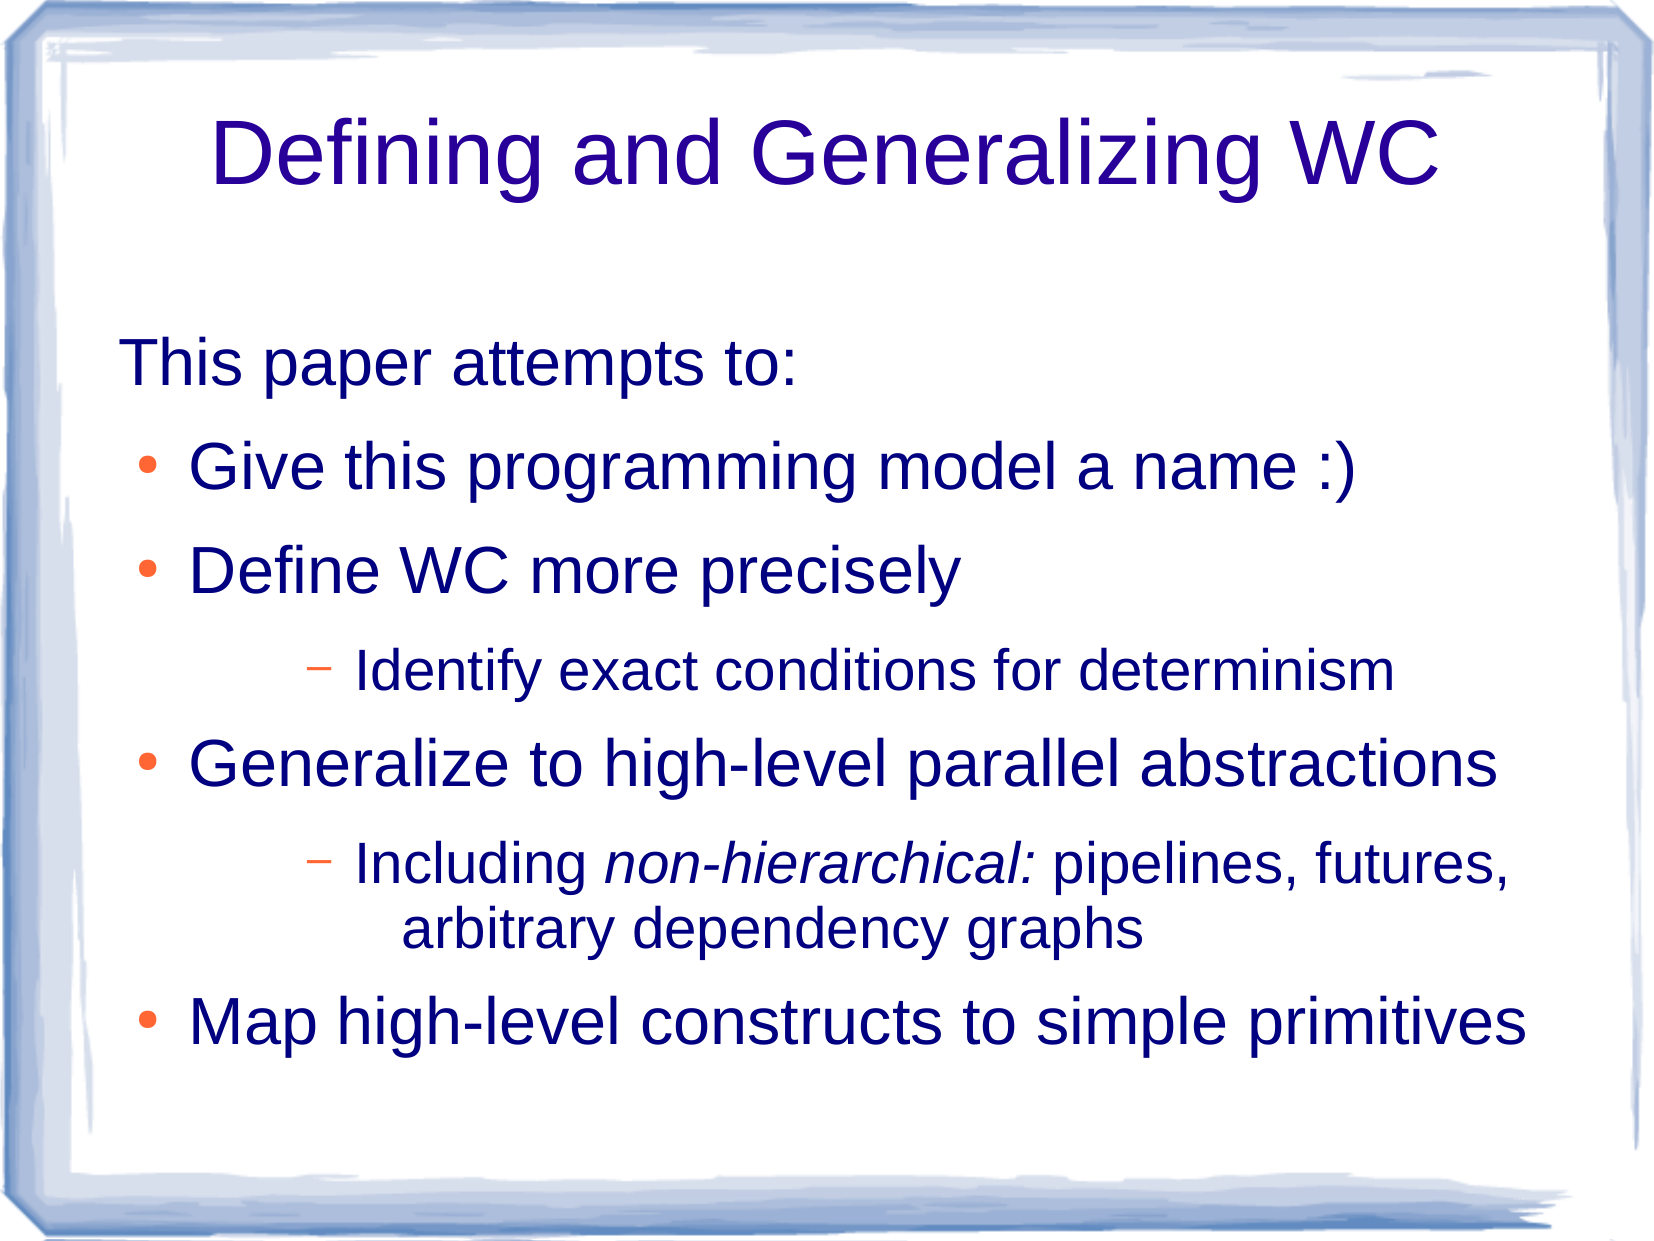

# Defining and Generalizing WC
This paper attempts to:
Give this programming model a name :)
Define WC more precisely
Identify exact conditions for determinism
Generalize to high-level parallel abstractions
Including non-hierarchical: pipelines, futures, arbitrary dependency graphs
Map high-level constructs to simple primitives